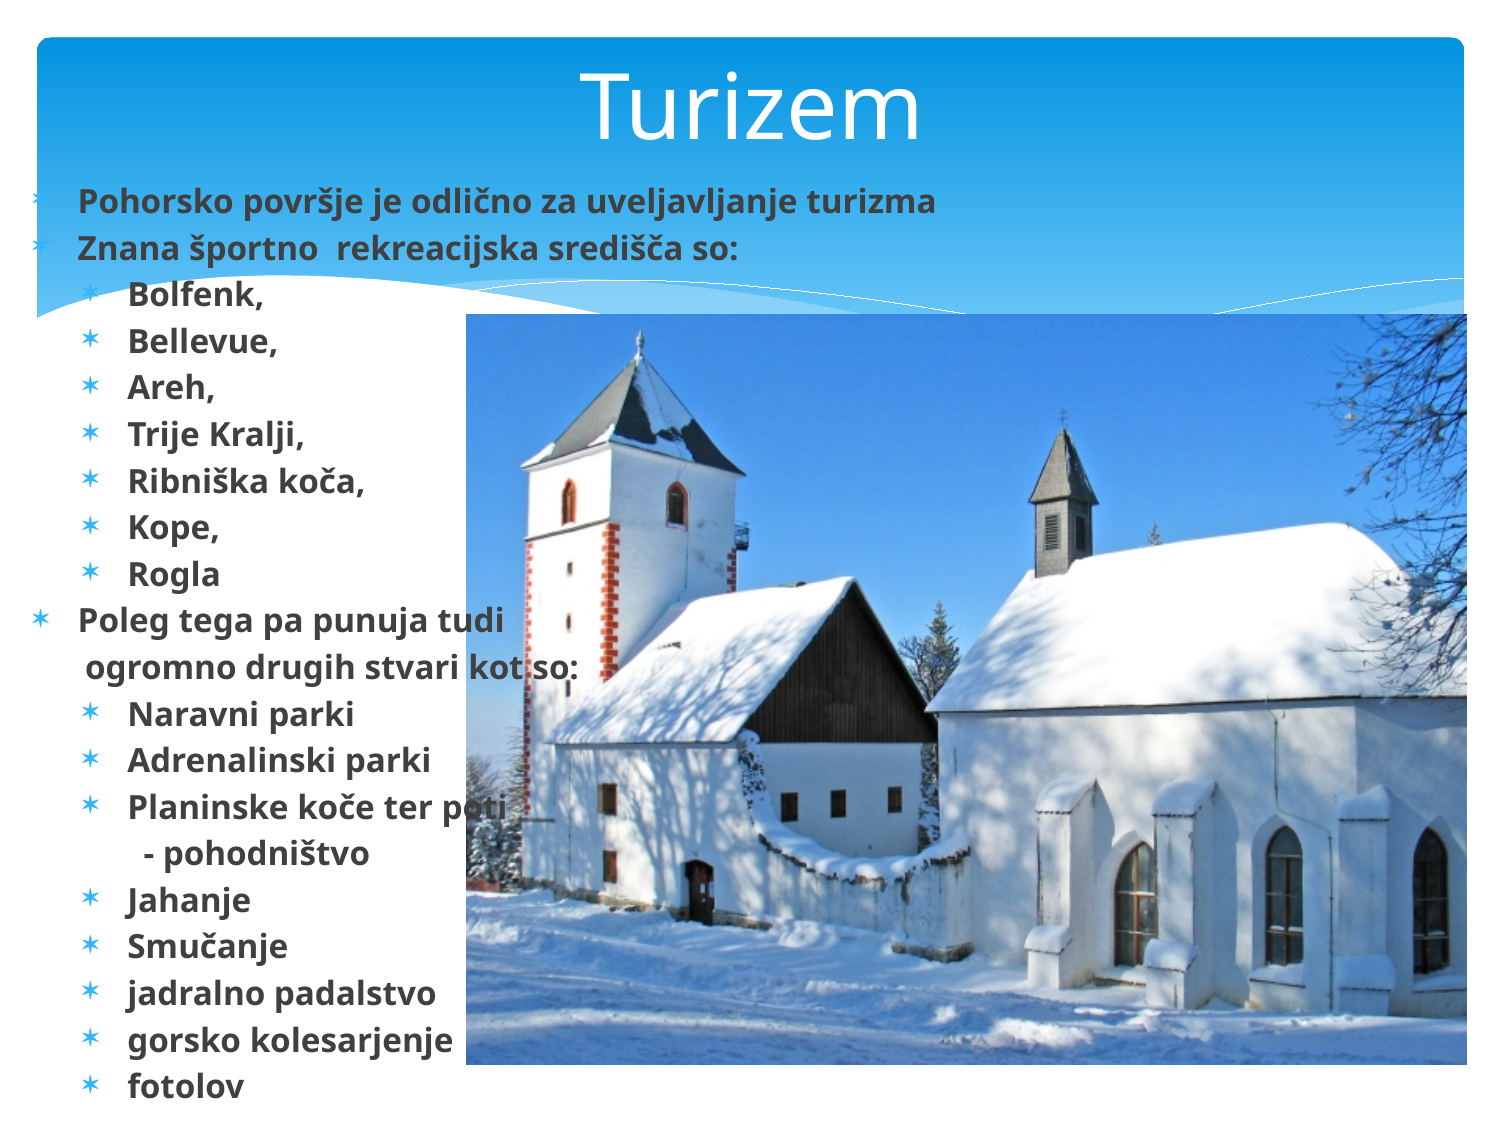

Turizem
# Pohorsko površje je odlično za uveljavljanje turizma
Znana športno rekreacijska središča so:
Bolfenk,
Bellevue,
Areh,
Trije Kralji,
Ribniška koča,
Kope,
Rogla
Poleg tega pa punuja tudi
 ogromno drugih stvari kot so:
Naravni parki
Adrenalinski parki
Planinske koče ter poti
 - pohodništvo
Jahanje
Smučanje
jadralno padalstvo
gorsko kolesarjenje
fotolov